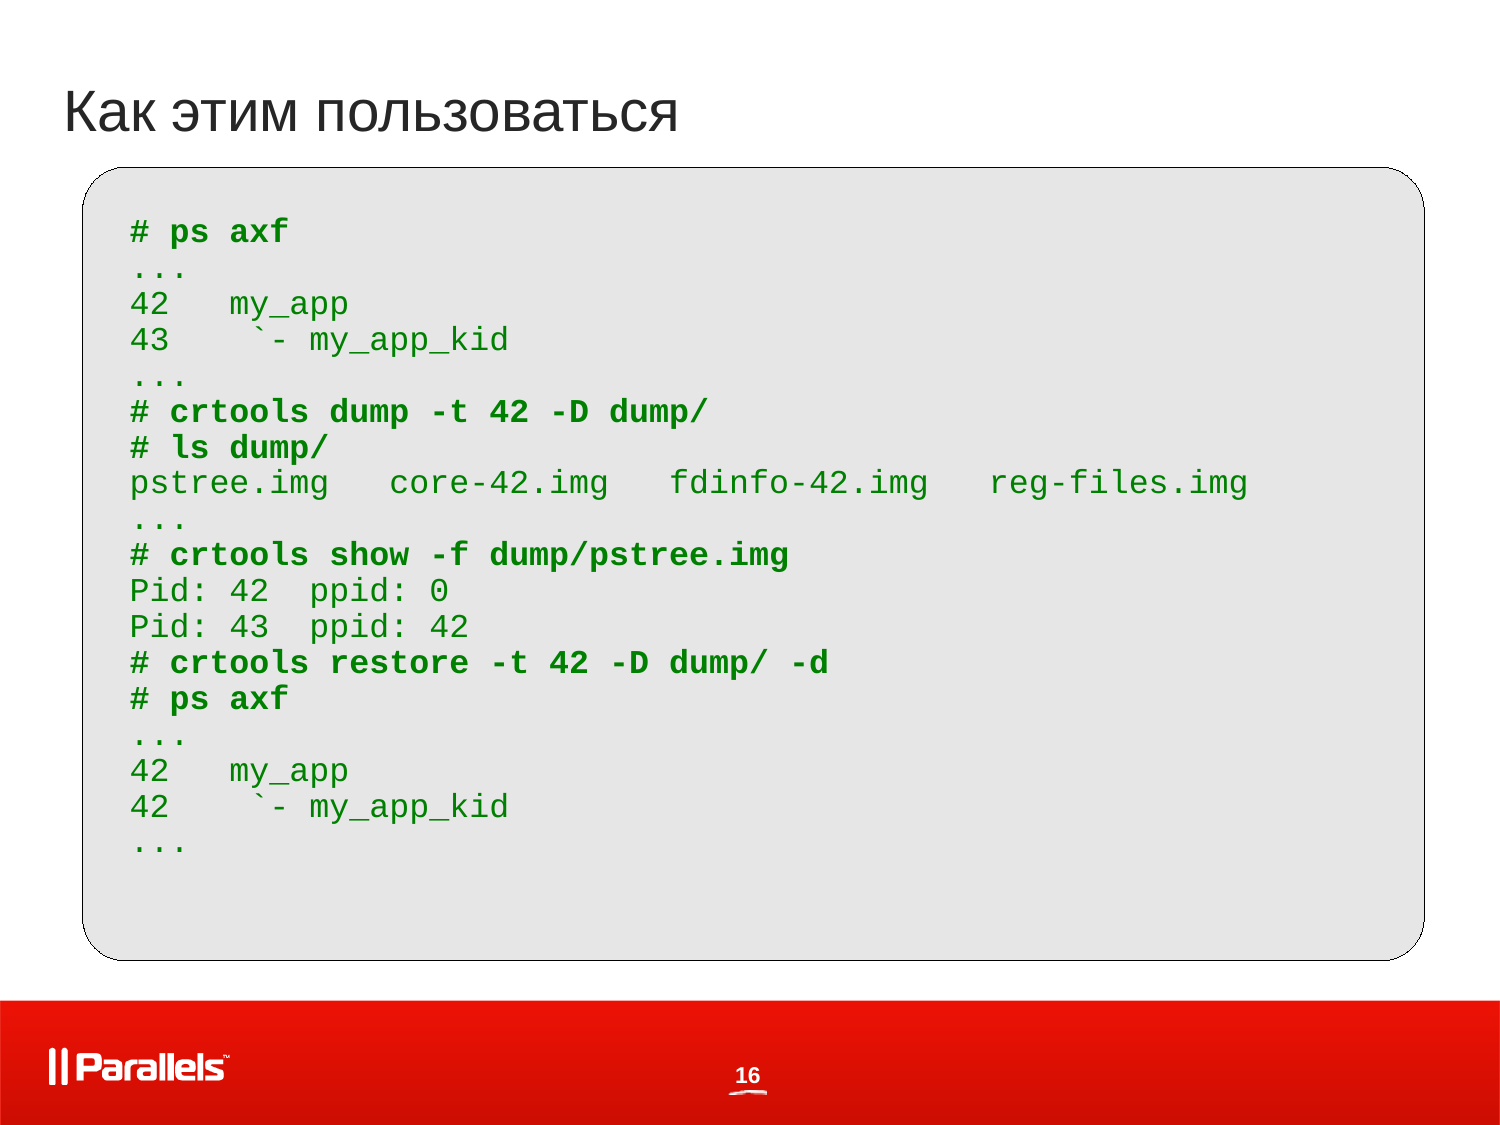

# Как этим пользоваться
# ps axf
...
42 my_app
43 `- my_app_kid
...
# crtools dump -t 42 -D dump/
# ls dump/
pstree.img core-42.img fdinfo-42.img reg-files.img
...
# crtools show -f dump/pstree.img
Pid: 42 ppid: 0
Pid: 43 ppid: 42
# crtools restore -t 42 -D dump/ -d
# ps axf
...
42 my_app
42 `- my_app_kid
...